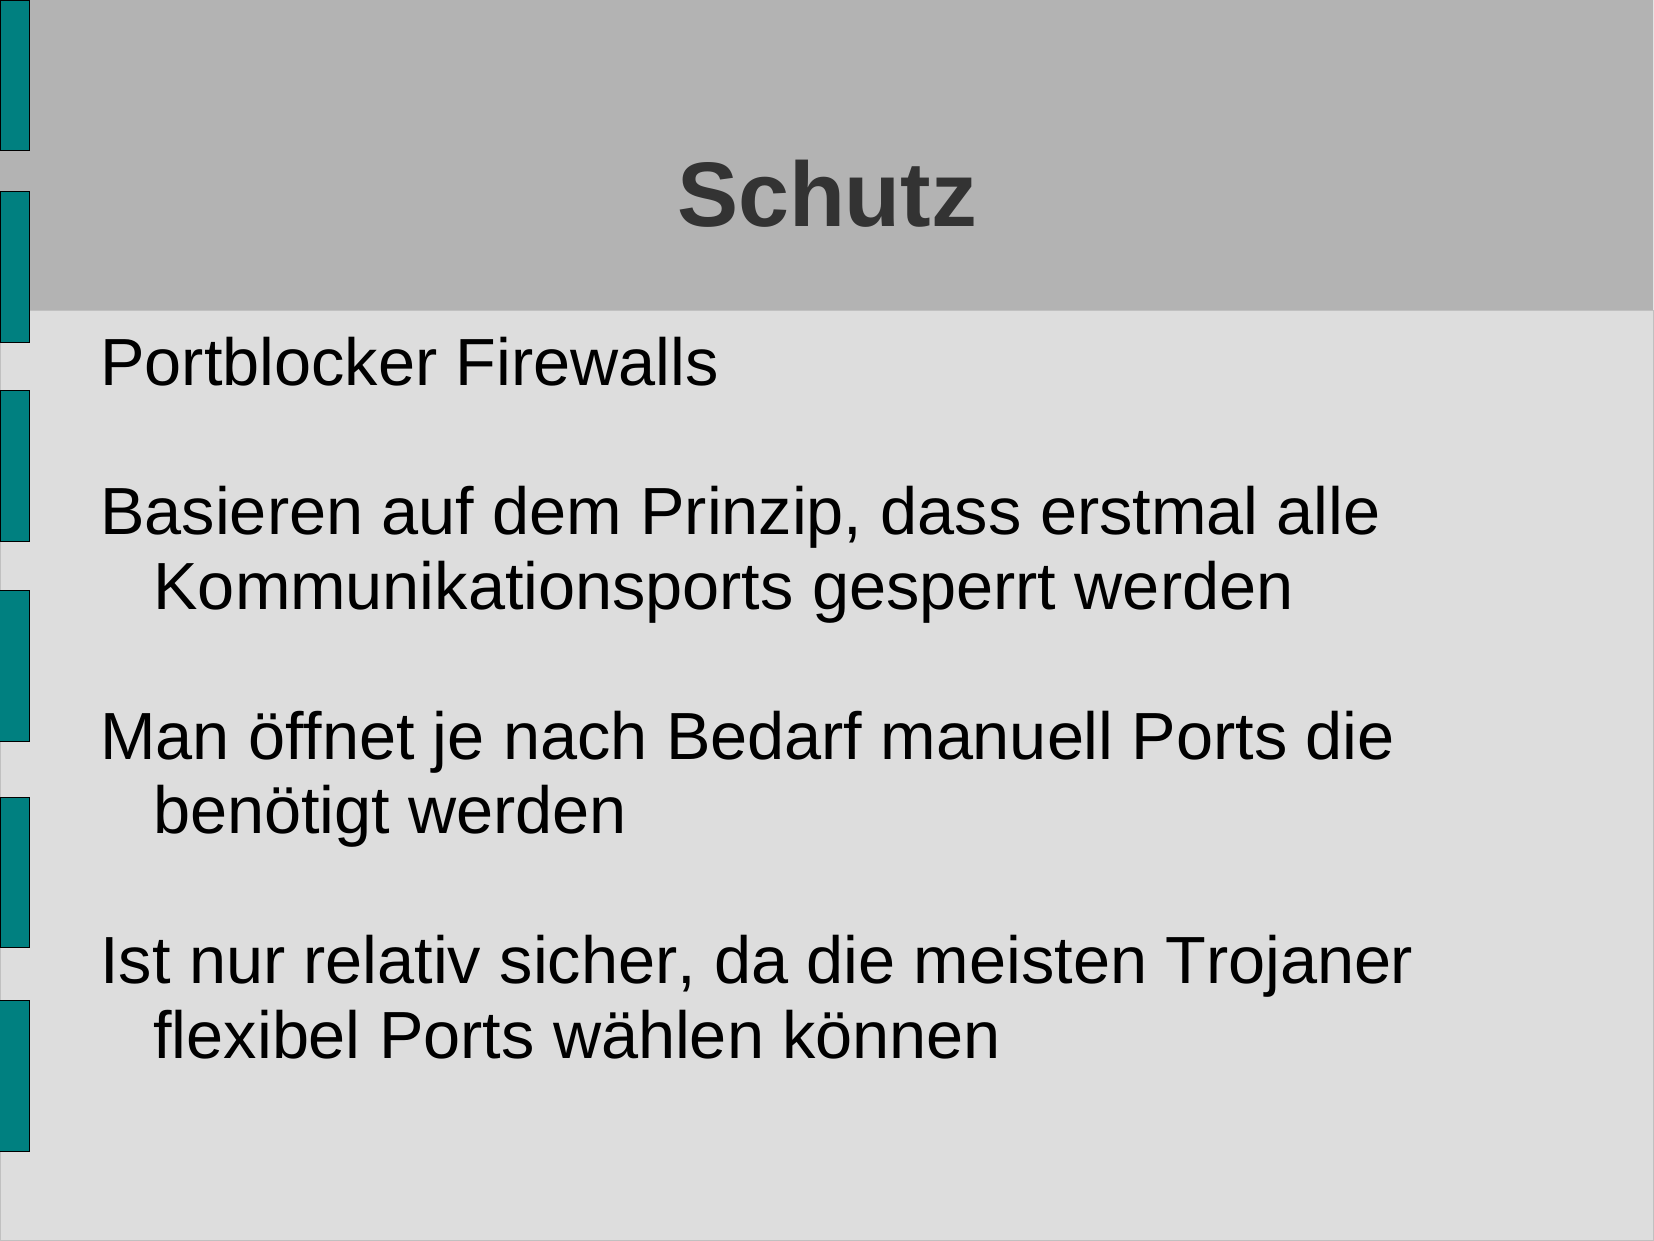

# Schutz
Portblocker Firewalls
Basieren auf dem Prinzip, dass erstmal alle Kommunikationsports gesperrt werden
Man öffnet je nach Bedarf manuell Ports die benötigt werden
Ist nur relativ sicher, da die meisten Trojaner flexibel Ports wählen können